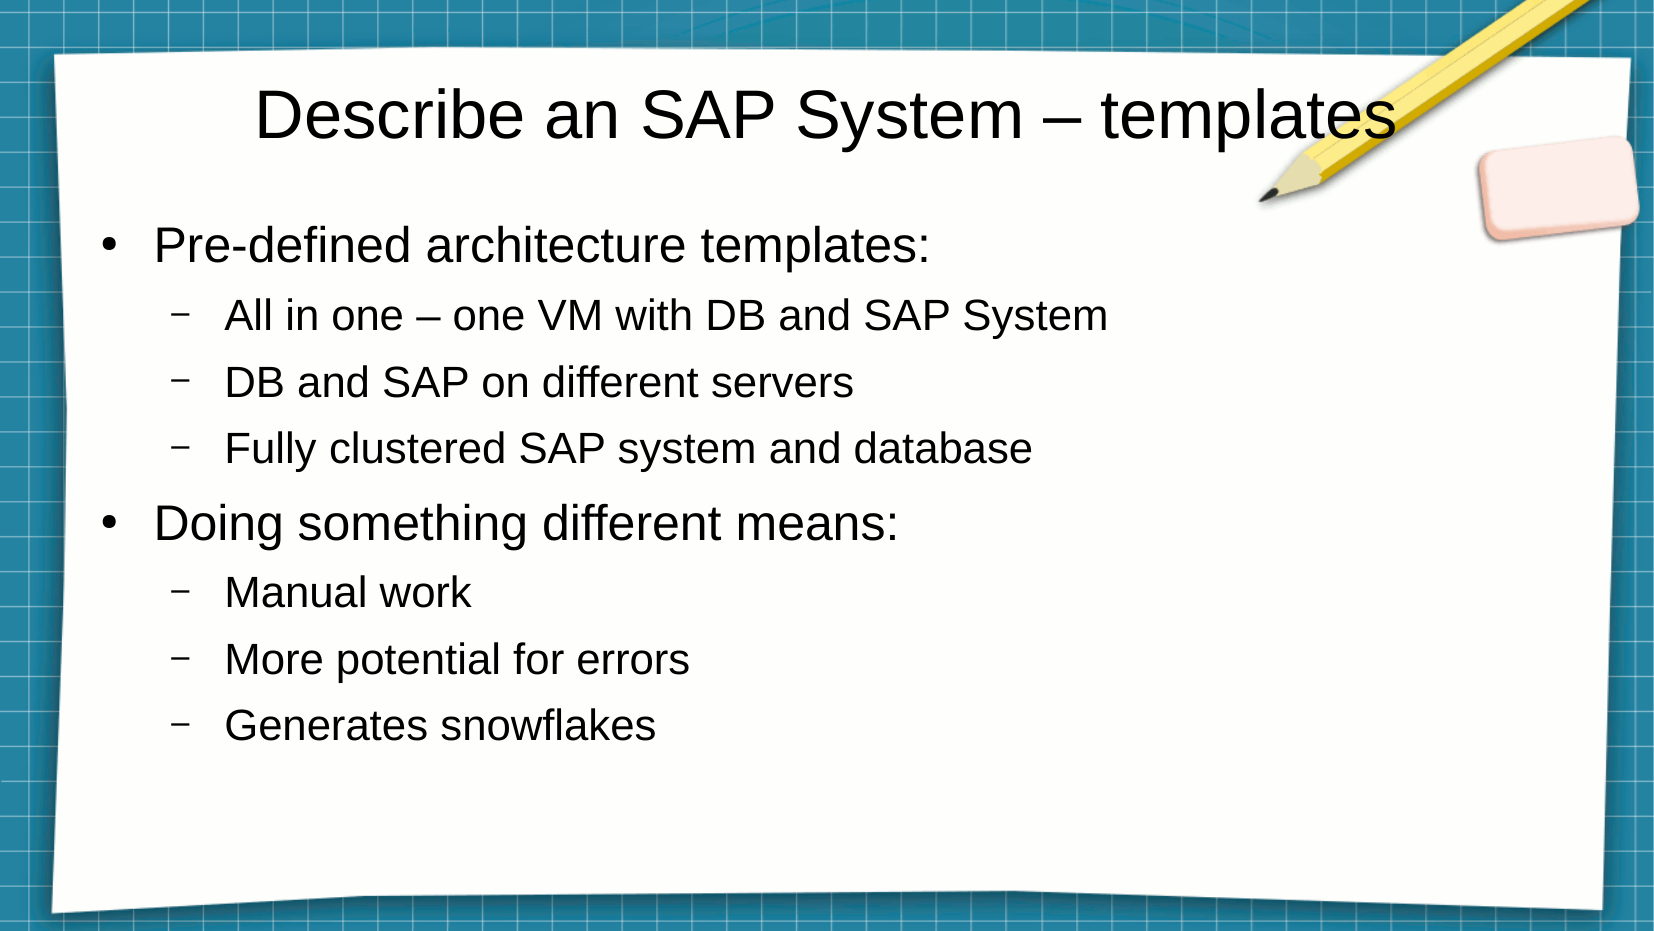

# Describe an SAP System – templates
Pre-defined architecture templates:
All in one – one VM with DB and SAP System
DB and SAP on different servers
Fully clustered SAP system and database
Doing something different means:
Manual work
More potential for errors
Generates snowflakes